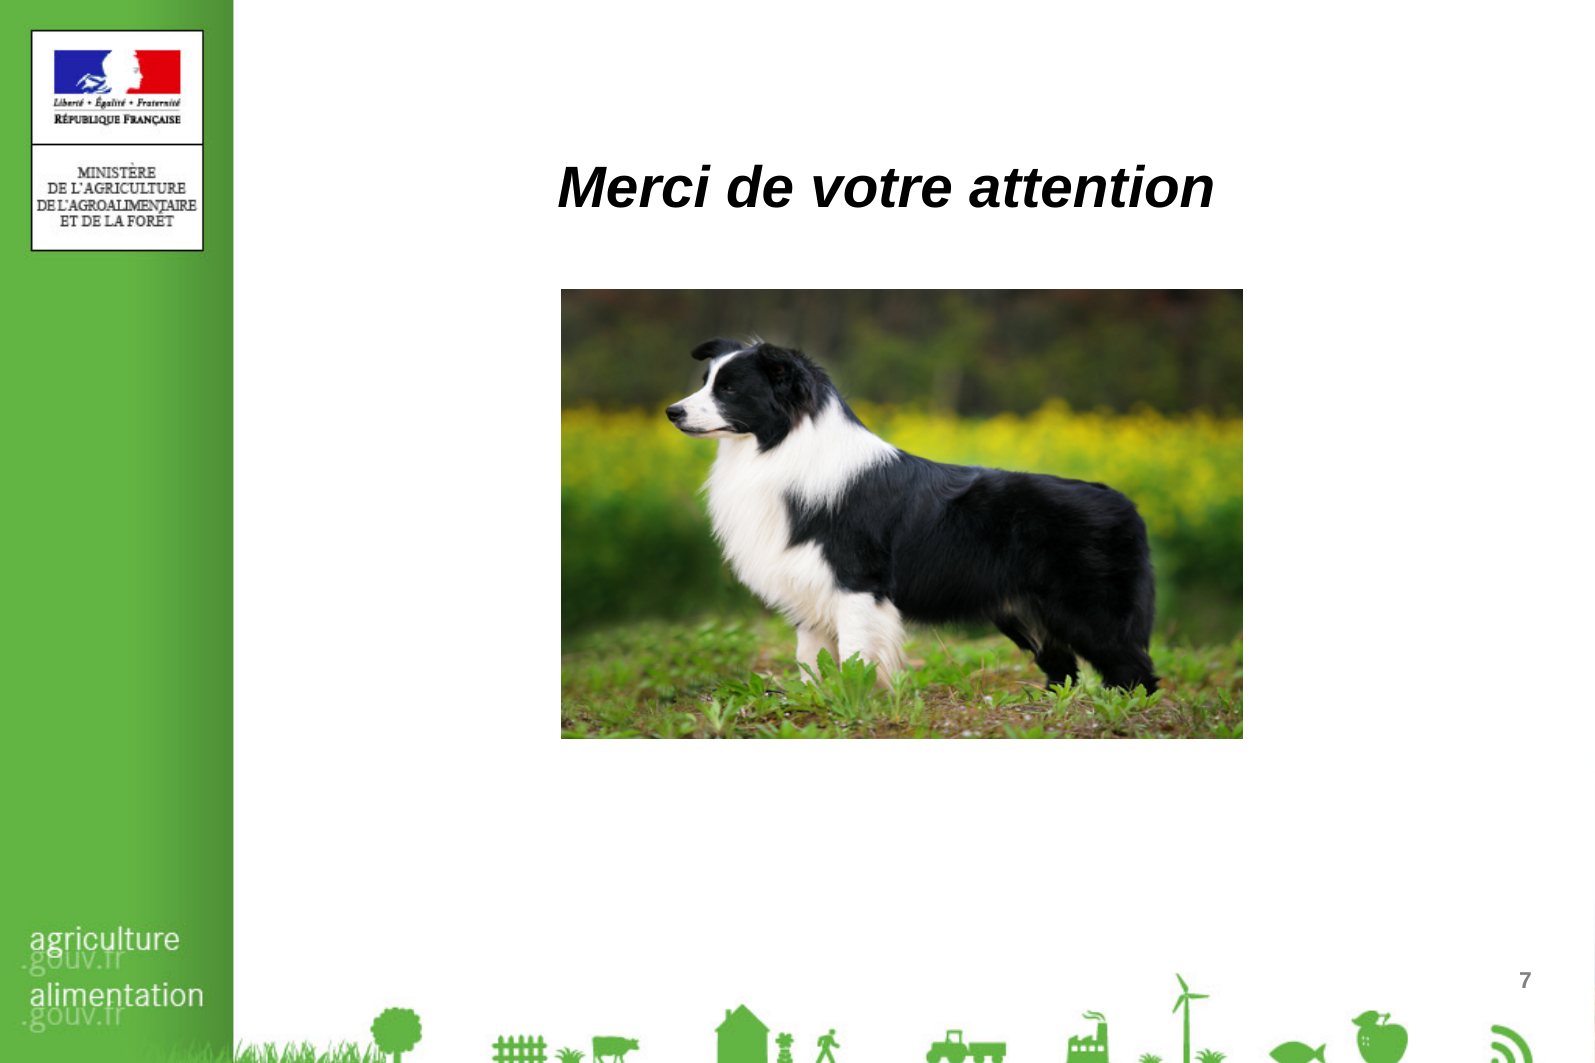

Merci de votre attention
Merci de votre attenti
7